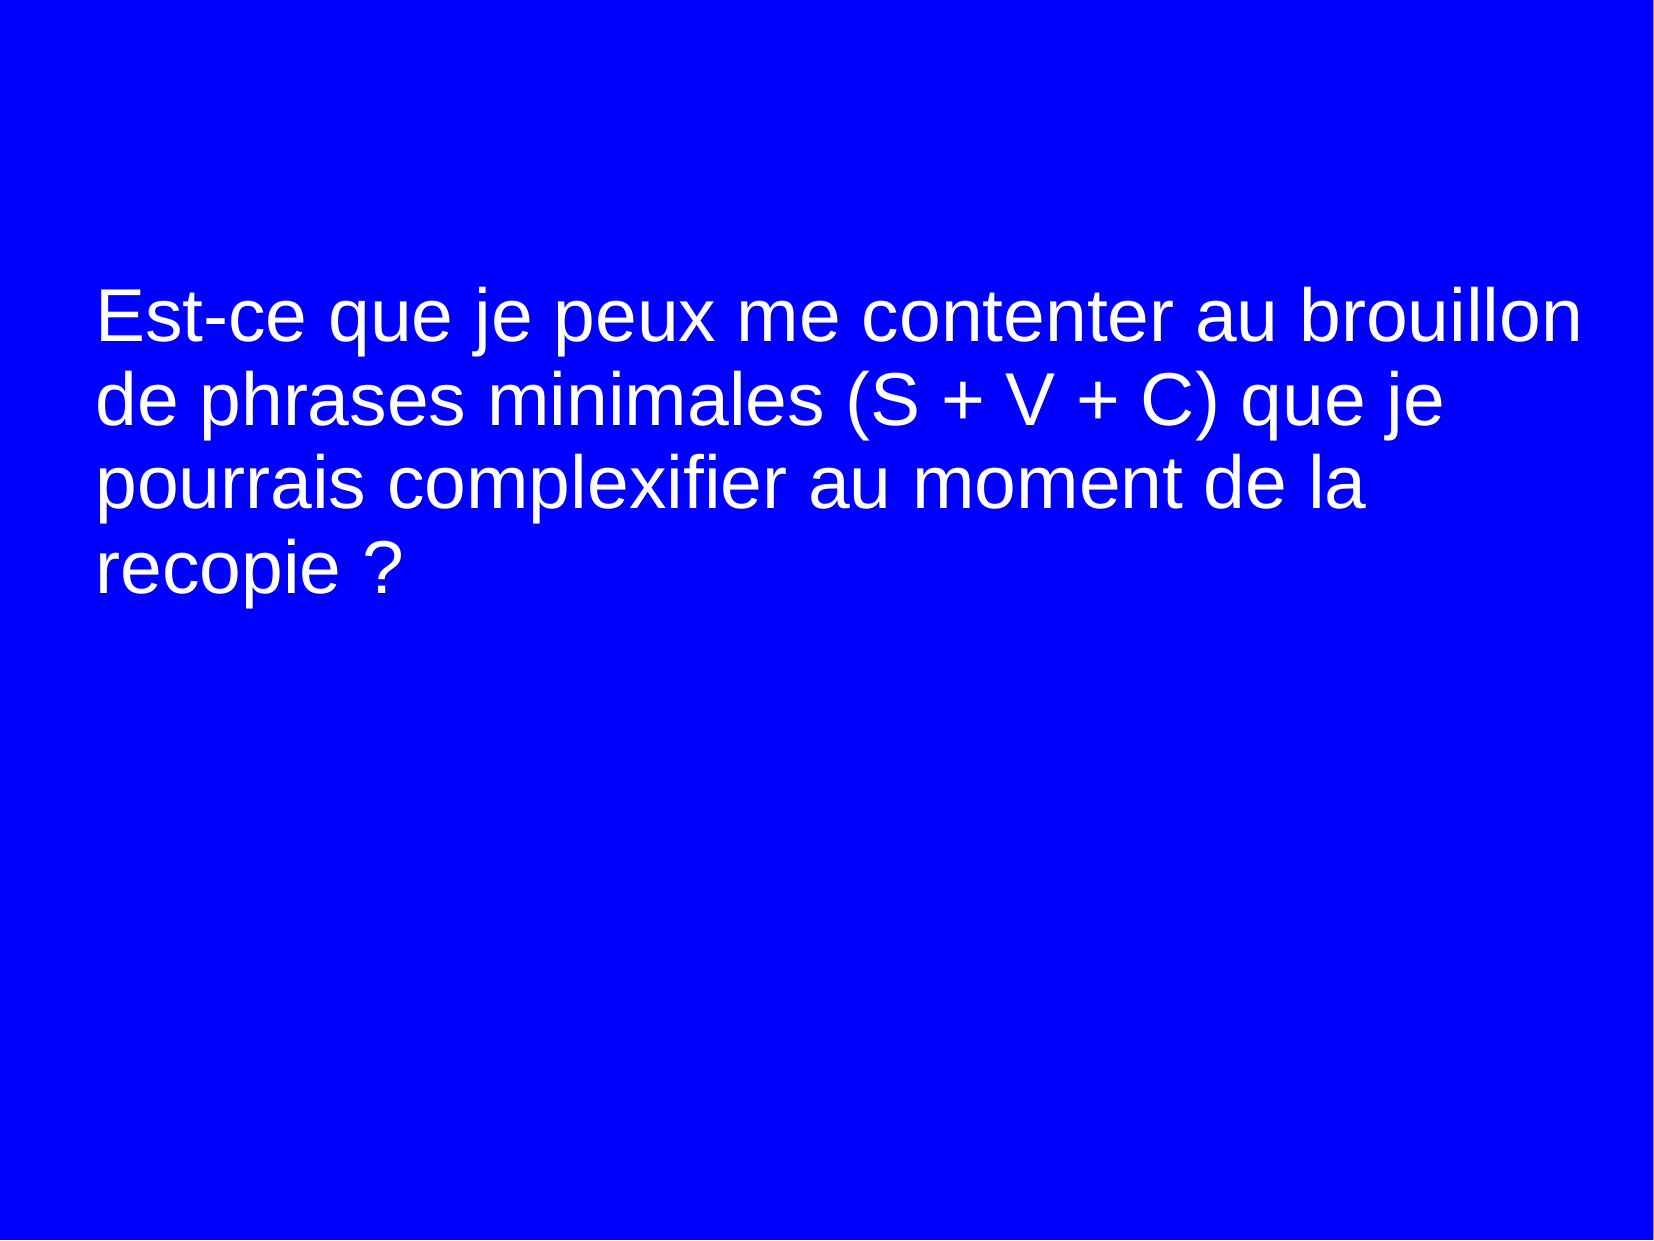

Est-ce que je peux me contenter au brouillon de phrases minimales (S + V + C) que je pourrais complexifier au moment de la recopie ?